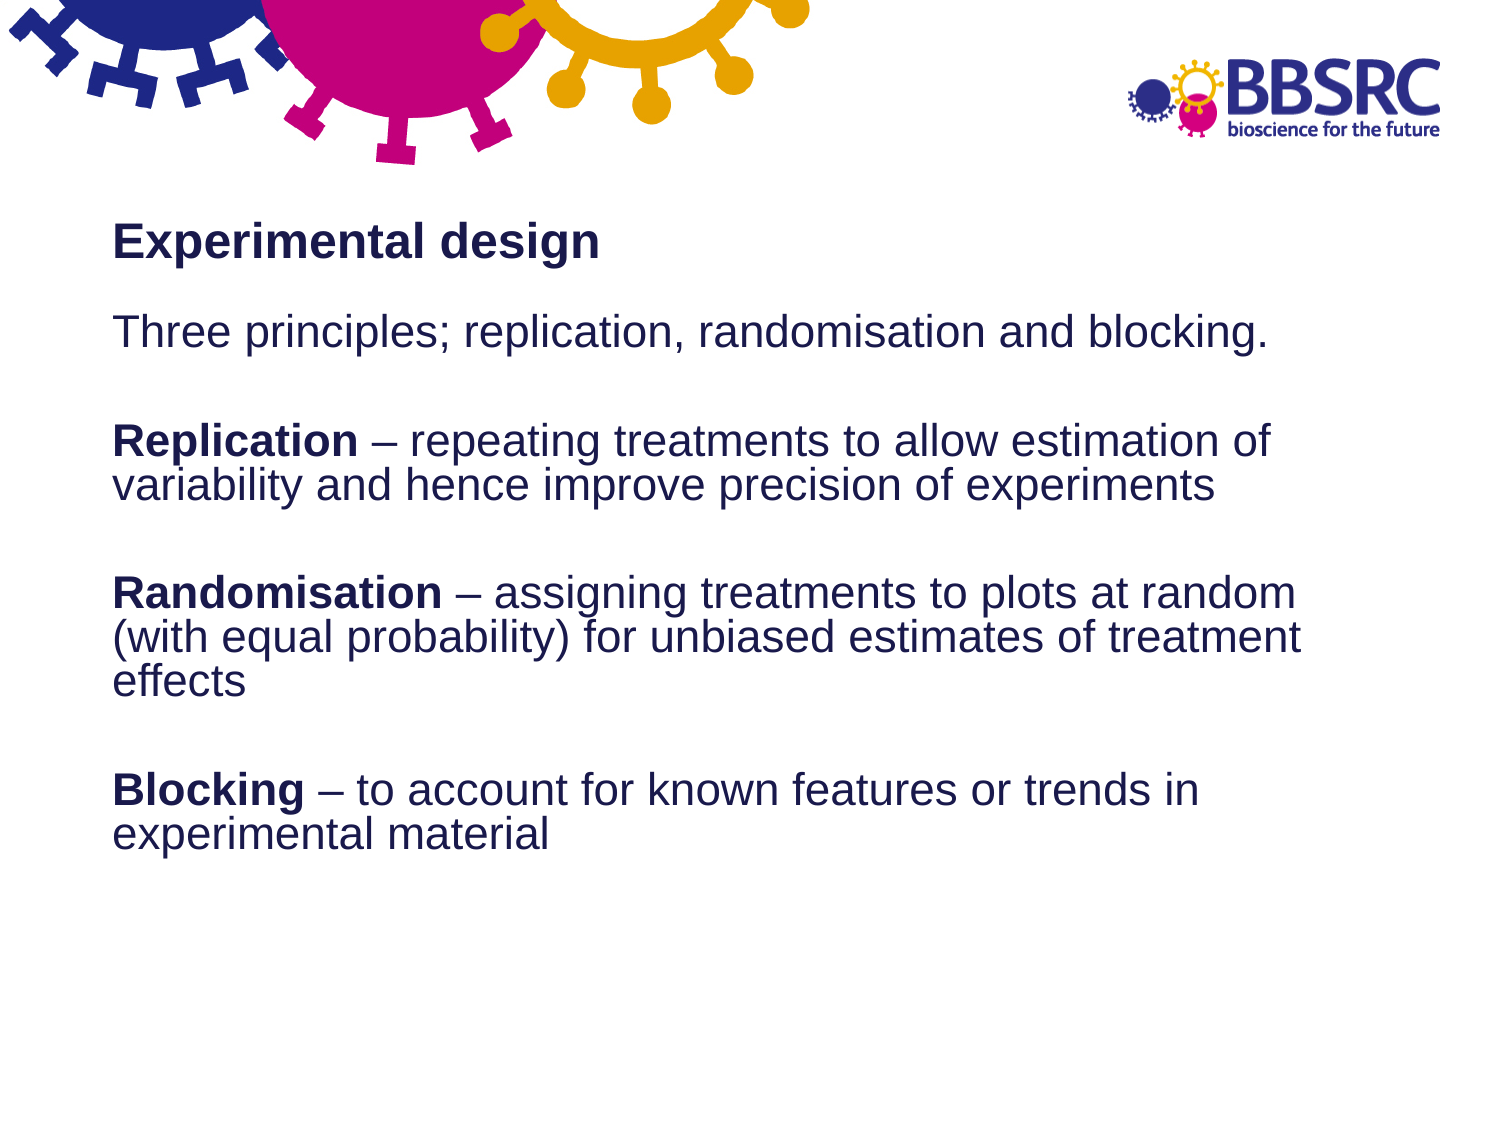

# Experimental design
Three principles; replication, randomisation and blocking.
Replication – repeating treatments to allow estimation of variability and hence improve precision of experiments
Randomisation – assigning treatments to plots at random (with equal probability) for unbiased estimates of treatment effects
Blocking – to account for known features or trends in experimental material